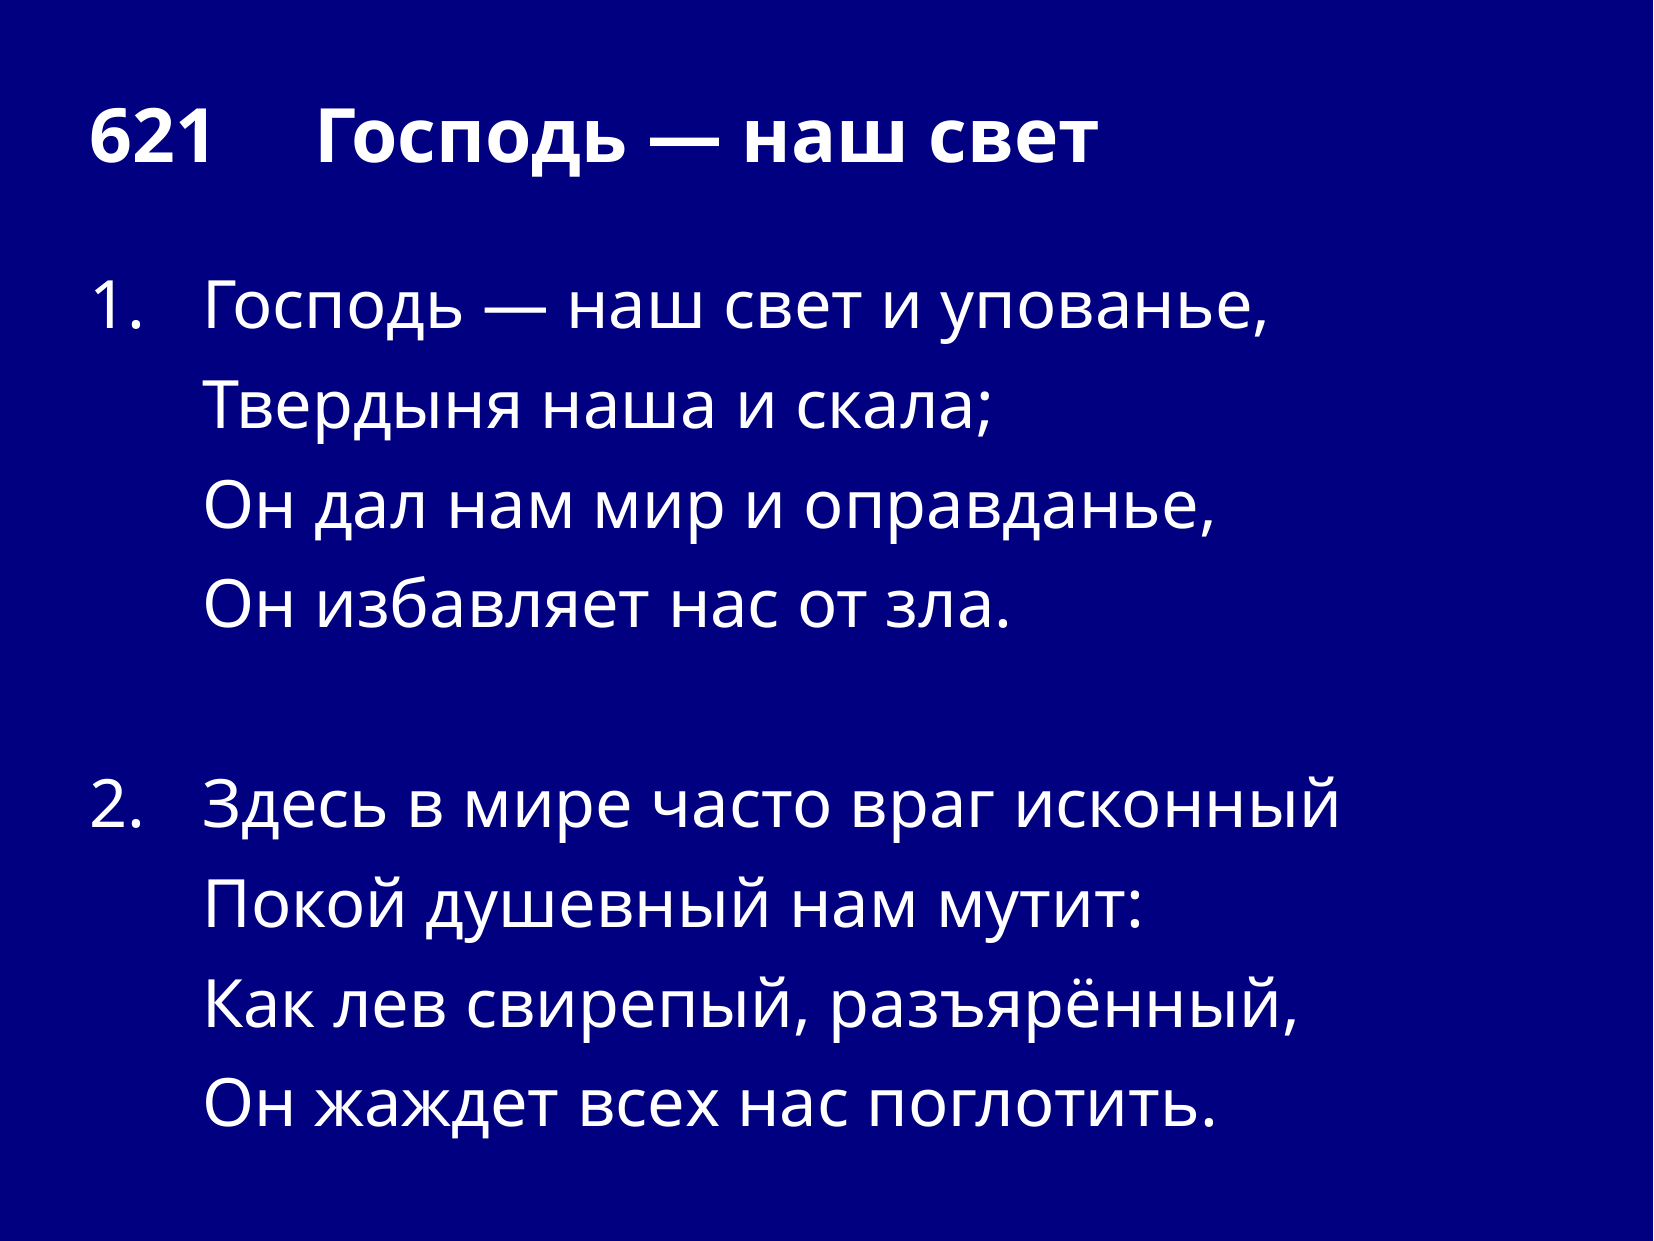

621	Господь — наш свет
1.	Господь — наш свет и упованье,
	Твердыня наша и скала;
	Он дал нам мир и оправданье,
	Он избавляет нас от зла.
2.	Здесь в мире часто враг исконный
	Покой душевный нам мутит:
	Как лев свирепый, разъярённый,
	Он жаждет всех нас поглотить.